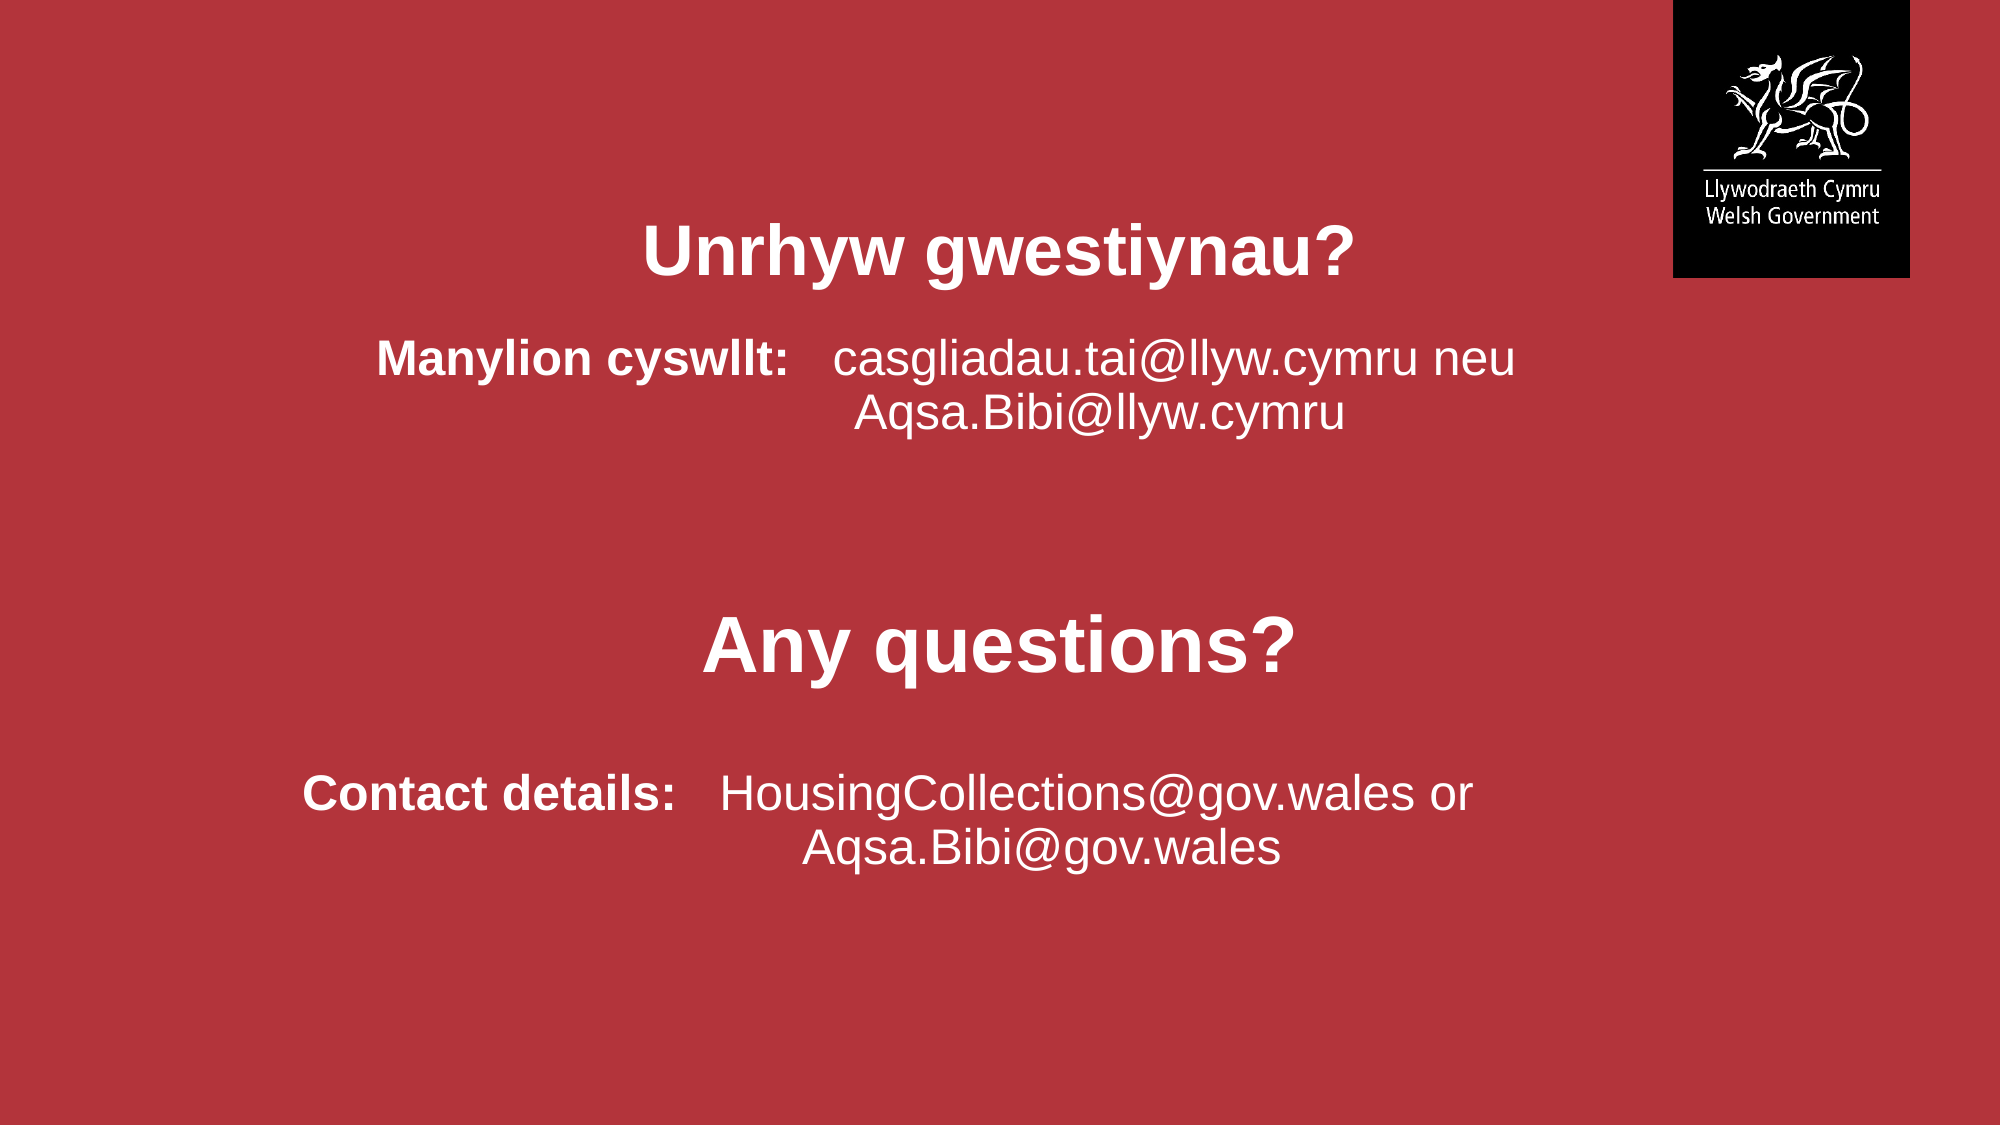

Unrhyw gwestiynau?
# Manylion cyswllt: casgliadau.tai@llyw.cymru neu Aqsa.Bibi@llyw.cymru
Any questions?
Contact details: HousingCollections@gov.wales or Aqsa.Bibi@gov.wales